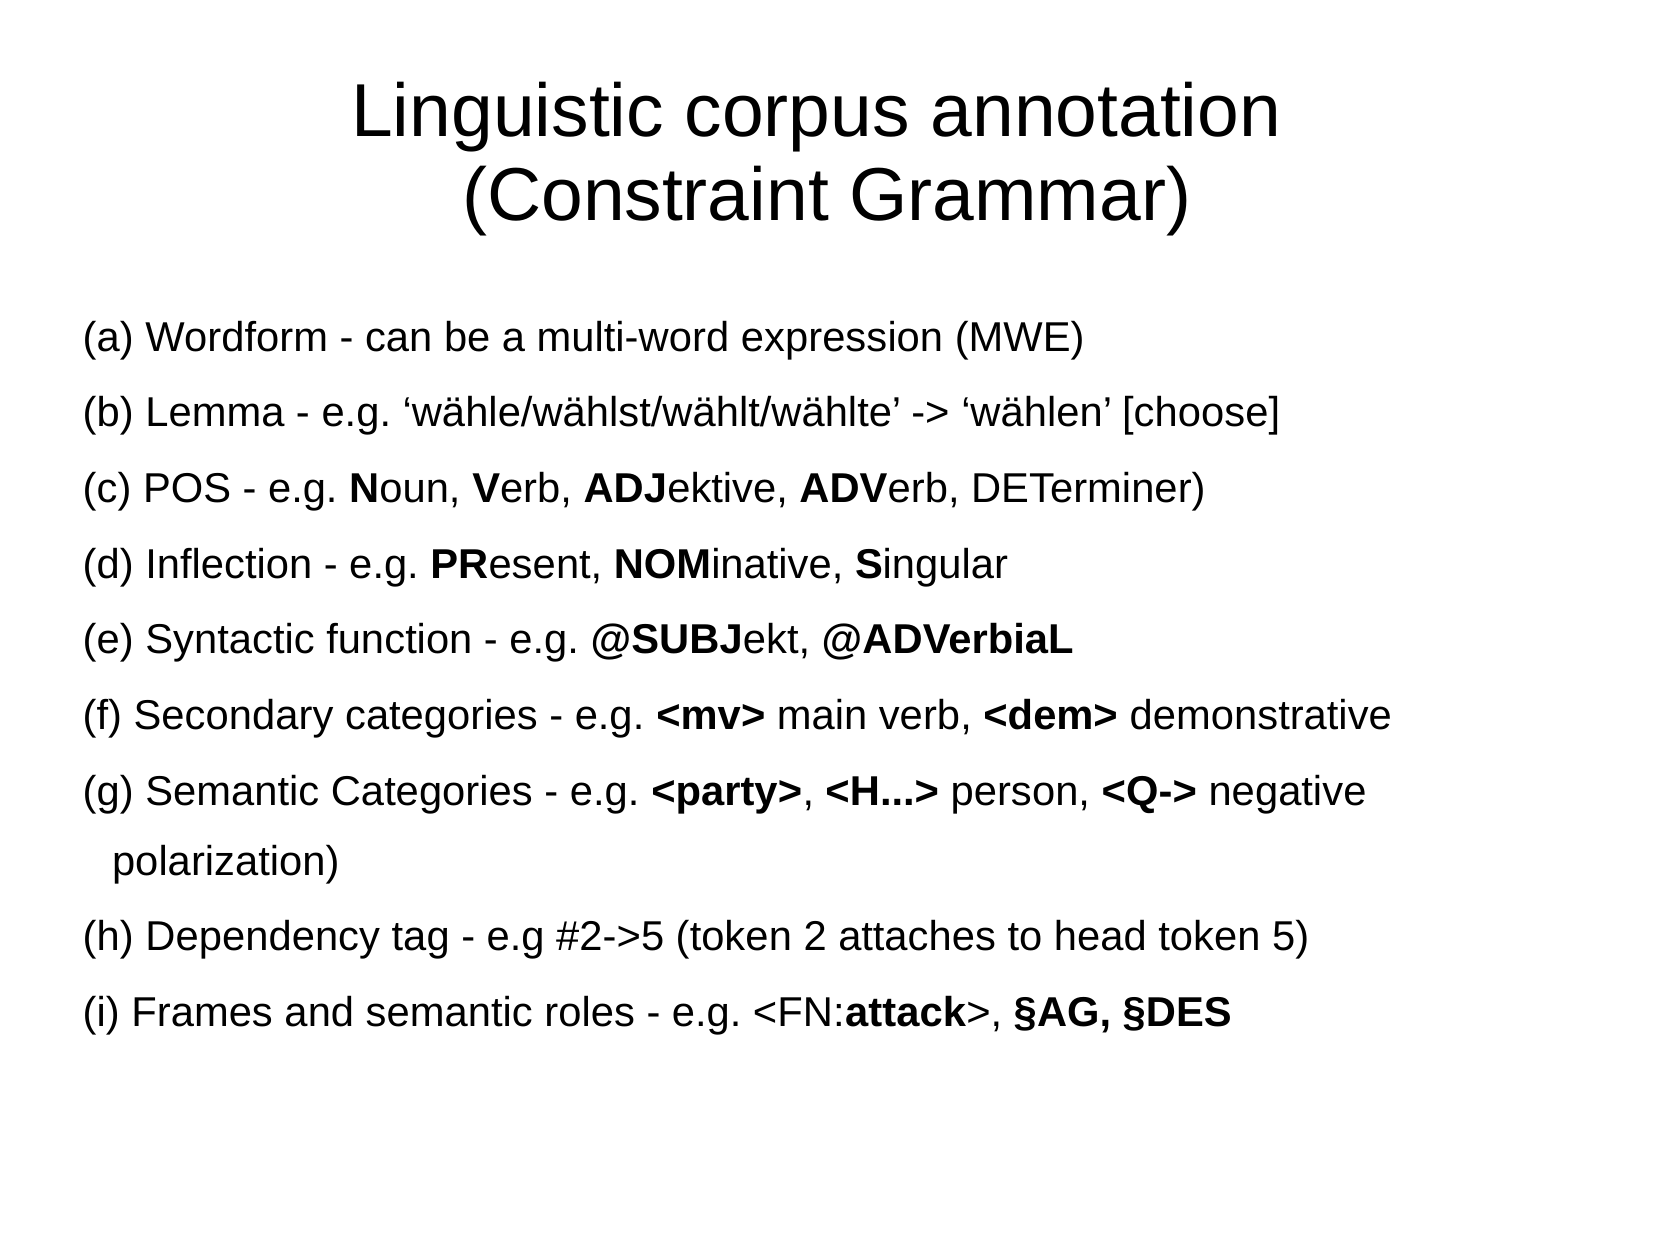

# Linguistic corpus annotation (Constraint Grammar)
(a) Wordform - can be a multi-word expression (MWE)
(b) Lemma - e.g. ‘wähle/wählst/wählt/wählte’ -> ‘wählen’ [choose]
(c) POS - e.g. Noun, Verb, ADJektive, ADVerb, DETerminer)
(d) Inflection - e.g. PResent, NOMinative, Singular
(e) Syntactic function - e.g. @SUBJekt, @ADVerbiaL
(f) Secondary categories - e.g. <mv> main verb, <dem> demonstrative
(g) Semantic Categories - e.g. <party>, <H...> person, <Q-> negative polarization)
(h) Dependency tag - e.g #2->5 (token 2 attaches to head token 5)
(i) Frames and semantic roles - e.g. <FN:attack>, §AG, §DES